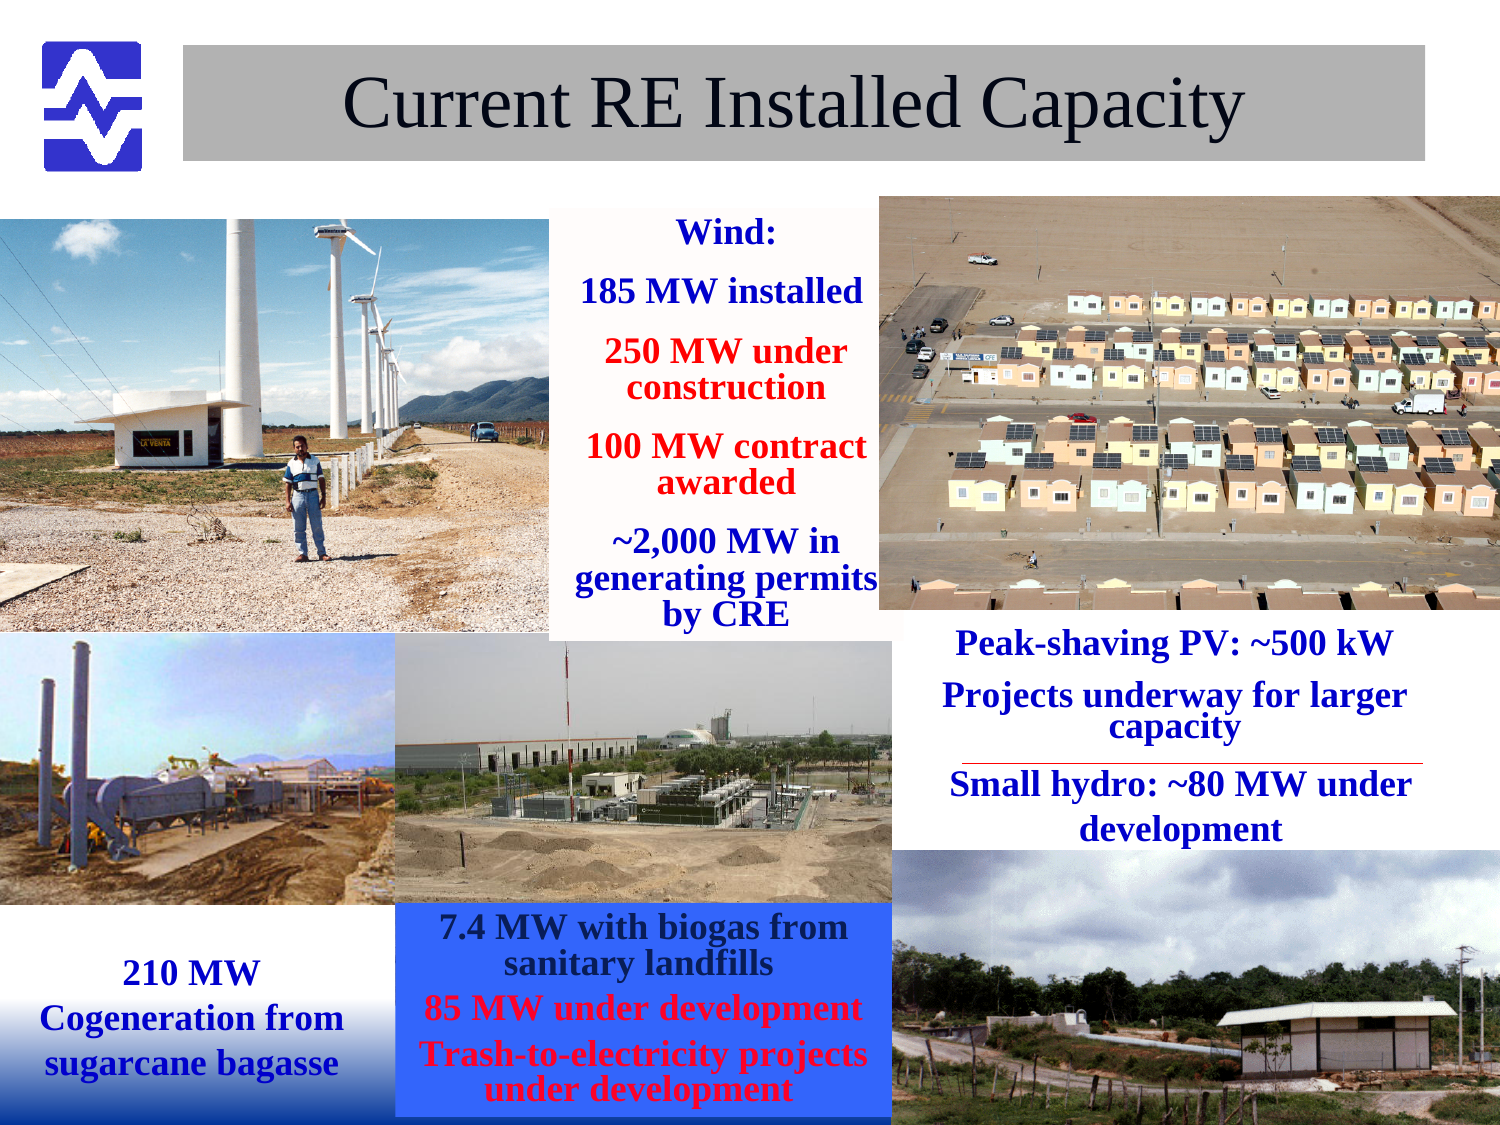

# Current RE Installed Capacity
Wind:
185 MW installed
250 MW under construction
100 MW contract awarded
~2,000 MW in generating permits by CRE
Peak-shaving PV: ~500 kW
Projects underway for larger capacity
Small hydro: ~80 MW under development
7.4 MW with biogas from sanitary landfills
85 MW under development
Trash-to-electricity projects under development
210 MW Cogeneration from sugarcane bagasse